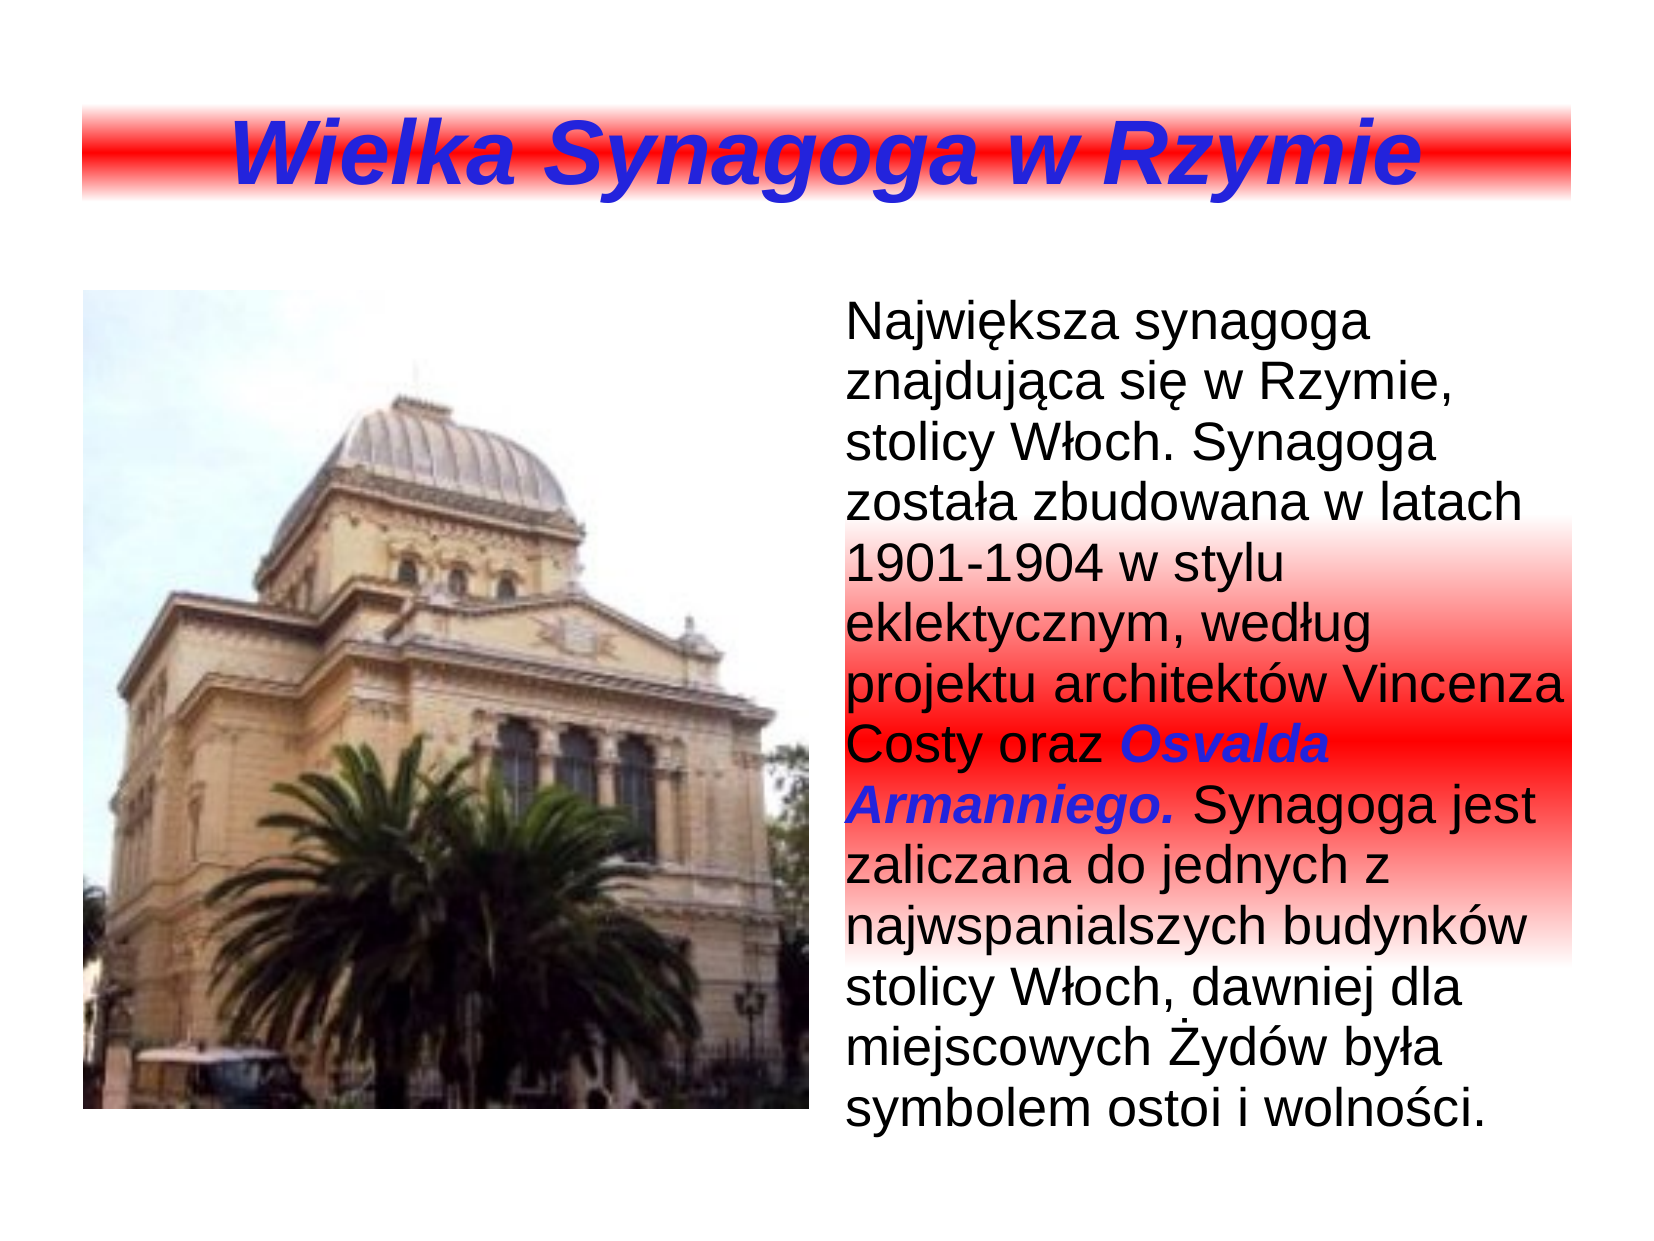

# Wielka Synagoga w Rzymie
Największa synagoga znajdująca się w Rzymie, stolicy Włoch. Synagoga została zbudowana w latach 1901-1904 w stylu eklektycznym, według projektu architektów Vincenza Costy oraz Osvalda Armanniego. Synagoga jest zaliczana do jednych z najwspanialszych budynków stolicy Włoch, dawniej dla miejscowych Żydów była symbolem ostoi i wolności.